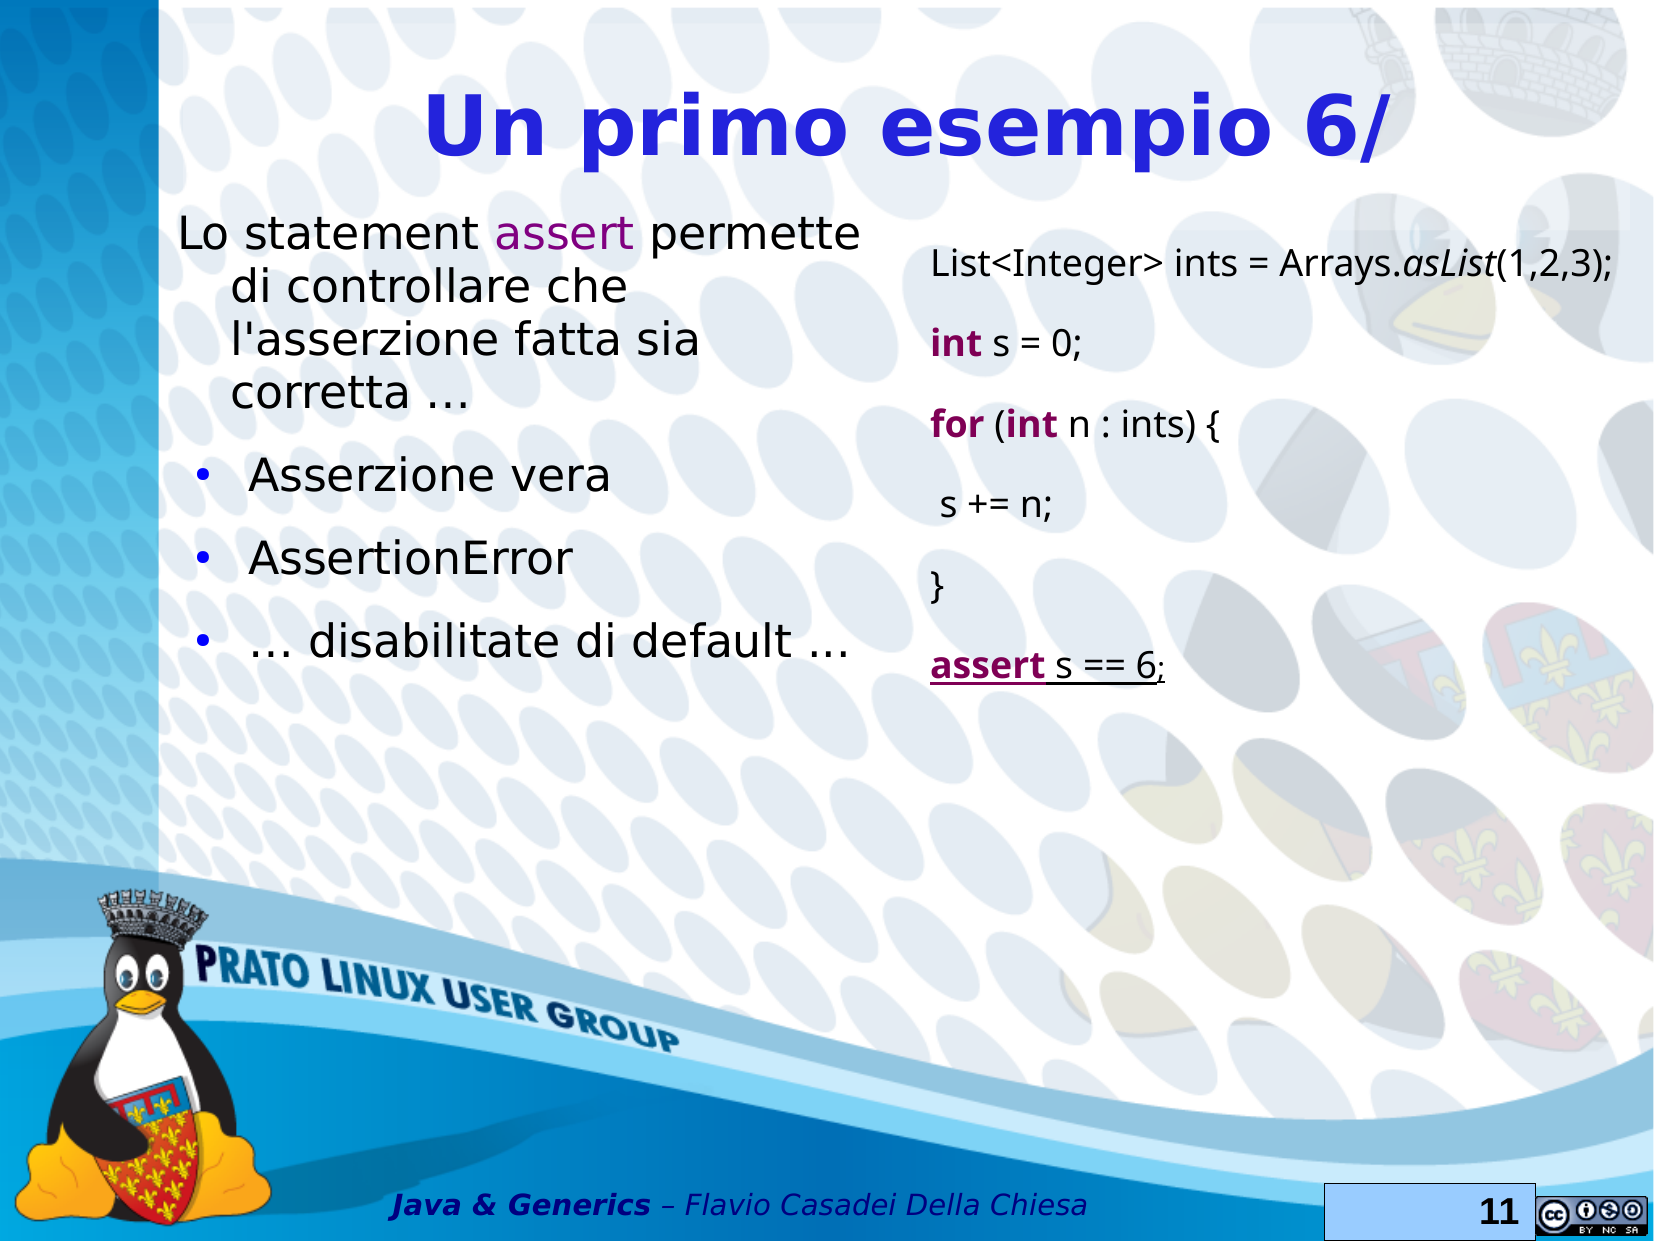

# Un primo esempio 6/
Lo statement assert permette di controllare che l'asserzione fatta sia corretta …
Asserzione vera
AssertionError
… disabilitate di default ...
List<Integer> ints = Arrays.asList(1,2,3);
int s = 0;
for (int n : ints) {
 s += n;
}
assert s == 6;